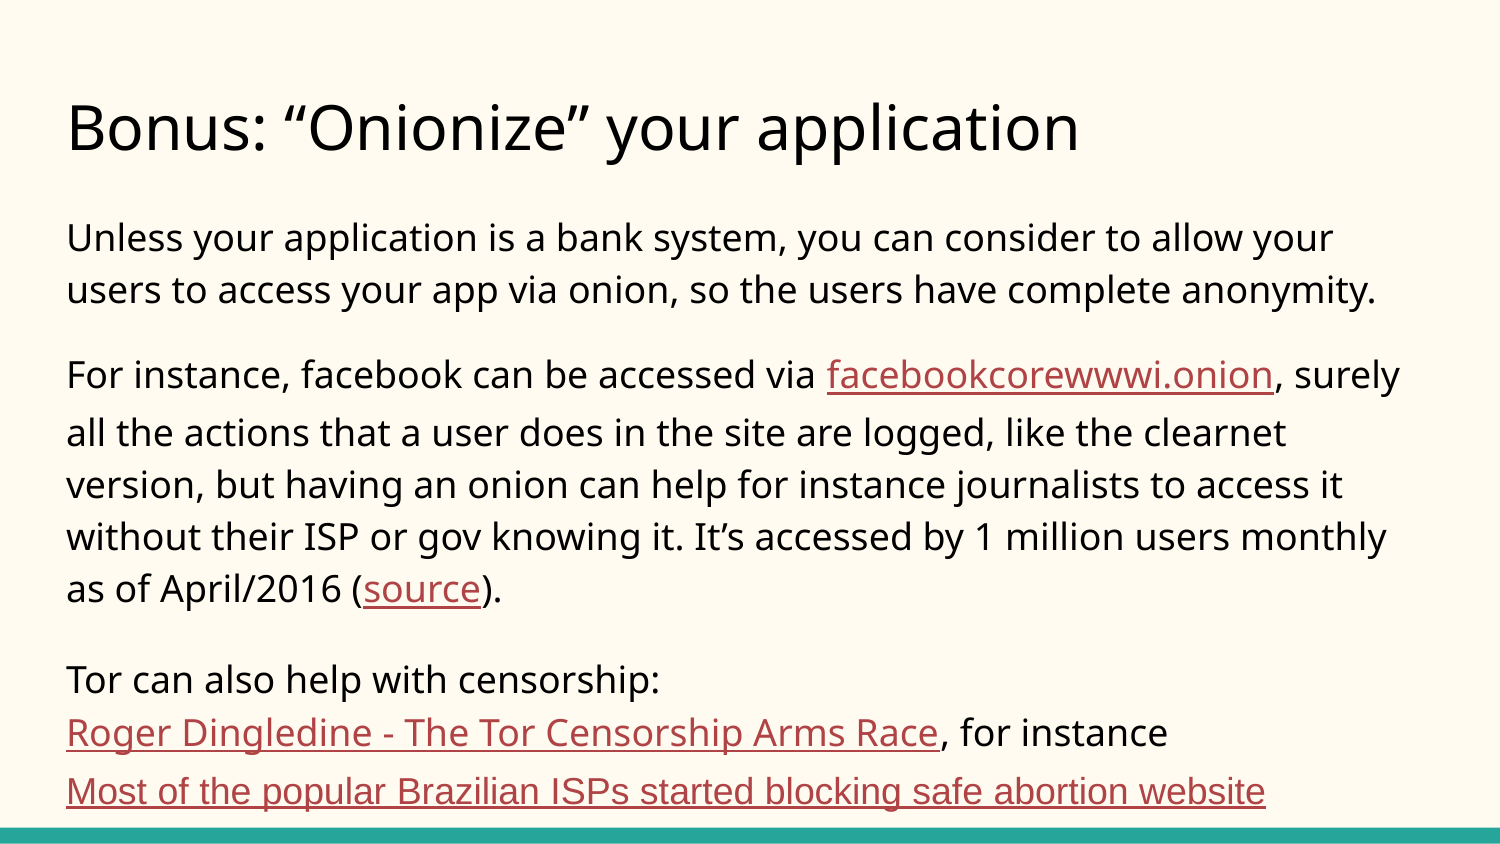

# Bonus: “Onionize” your application
Unless your application is a bank system, you can consider to allow your users to access your app via onion, so the users have complete anonymity.
For instance, facebook can be accessed via facebookcorewwwi.onion, surely all the actions that a user does in the site are logged, like the clearnet version, but having an onion can help for instance journalists to access it without their ISP or gov knowing it. It’s accessed by 1 million users monthly as of April/2016 (source).
Tor can also help with censorship: Roger Dingledine - The Tor Censorship Arms Race, for instance Most of the popular Brazilian ISPs started blocking safe abortion website